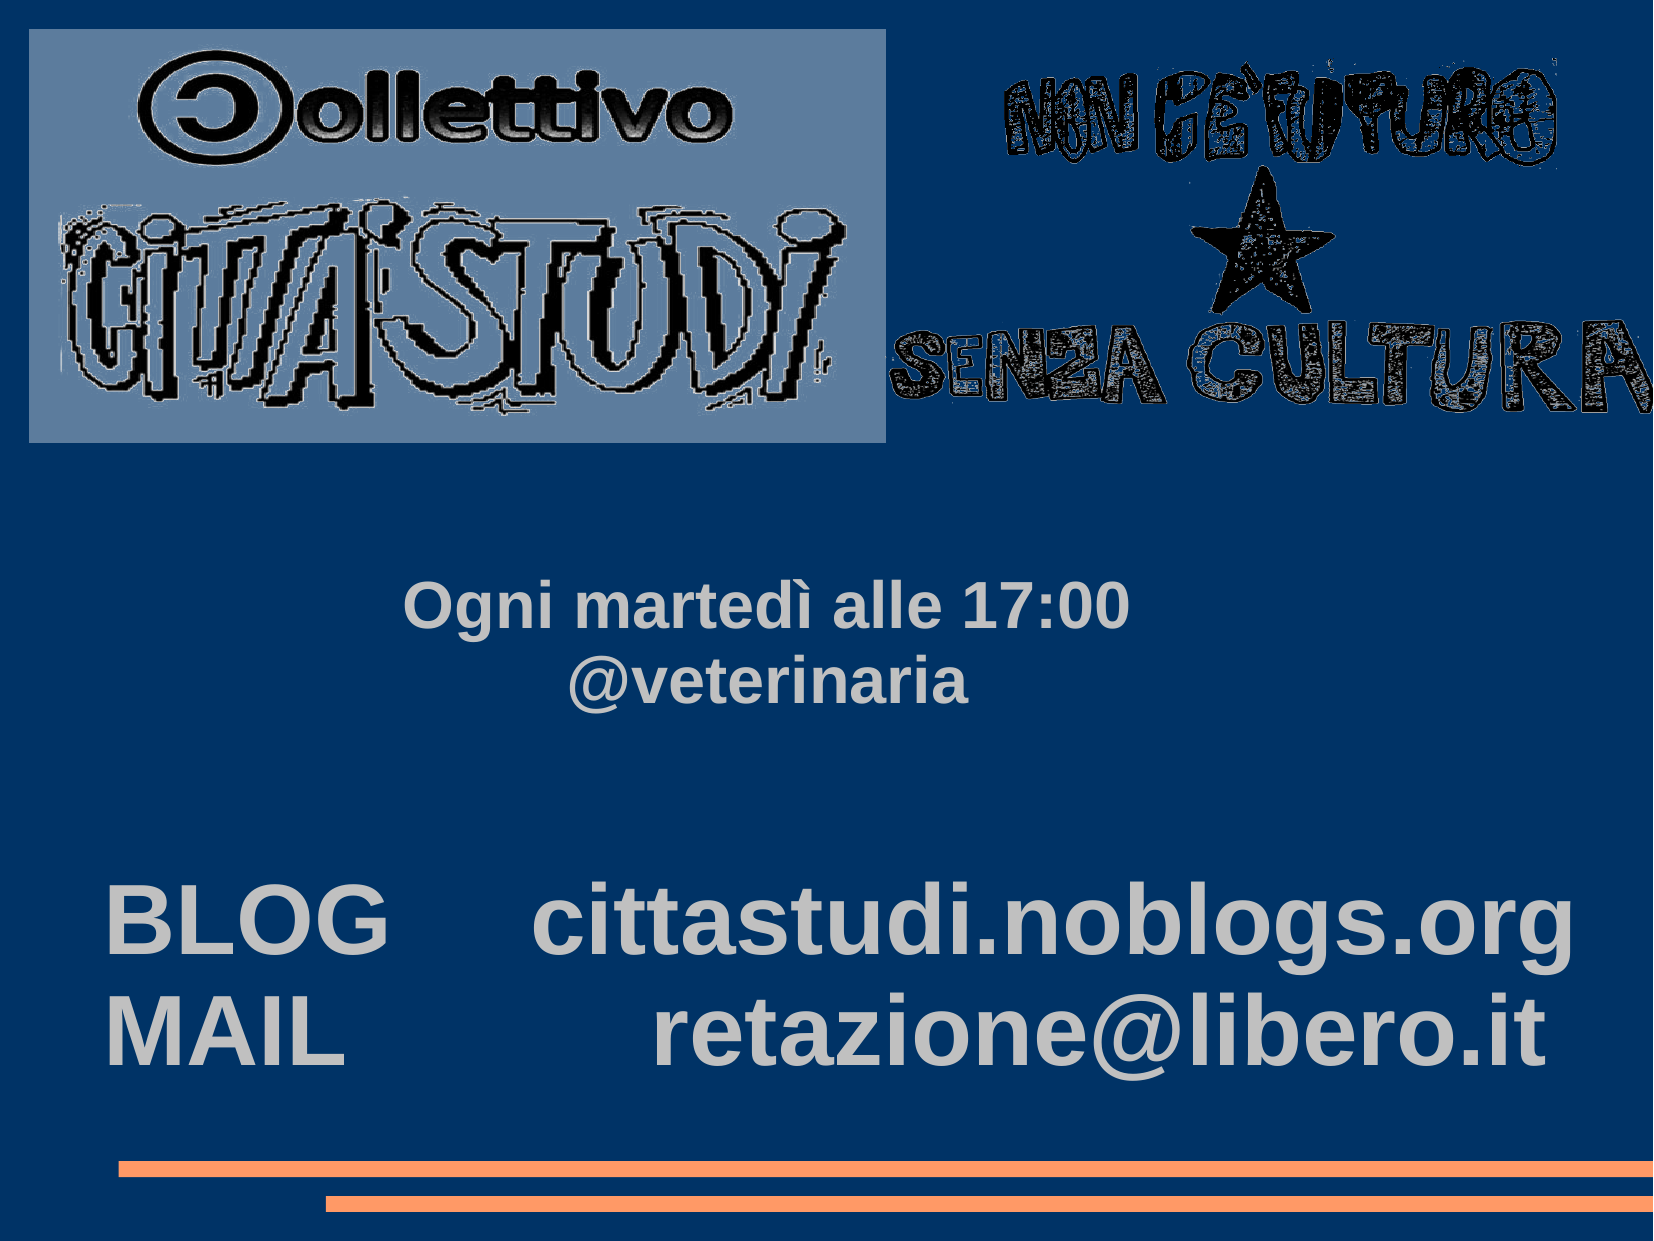

Ogni martedì alle 17:00
@veterinaria
BLOG cittastudi.noblogs.org
MAIL retazione@libero.it